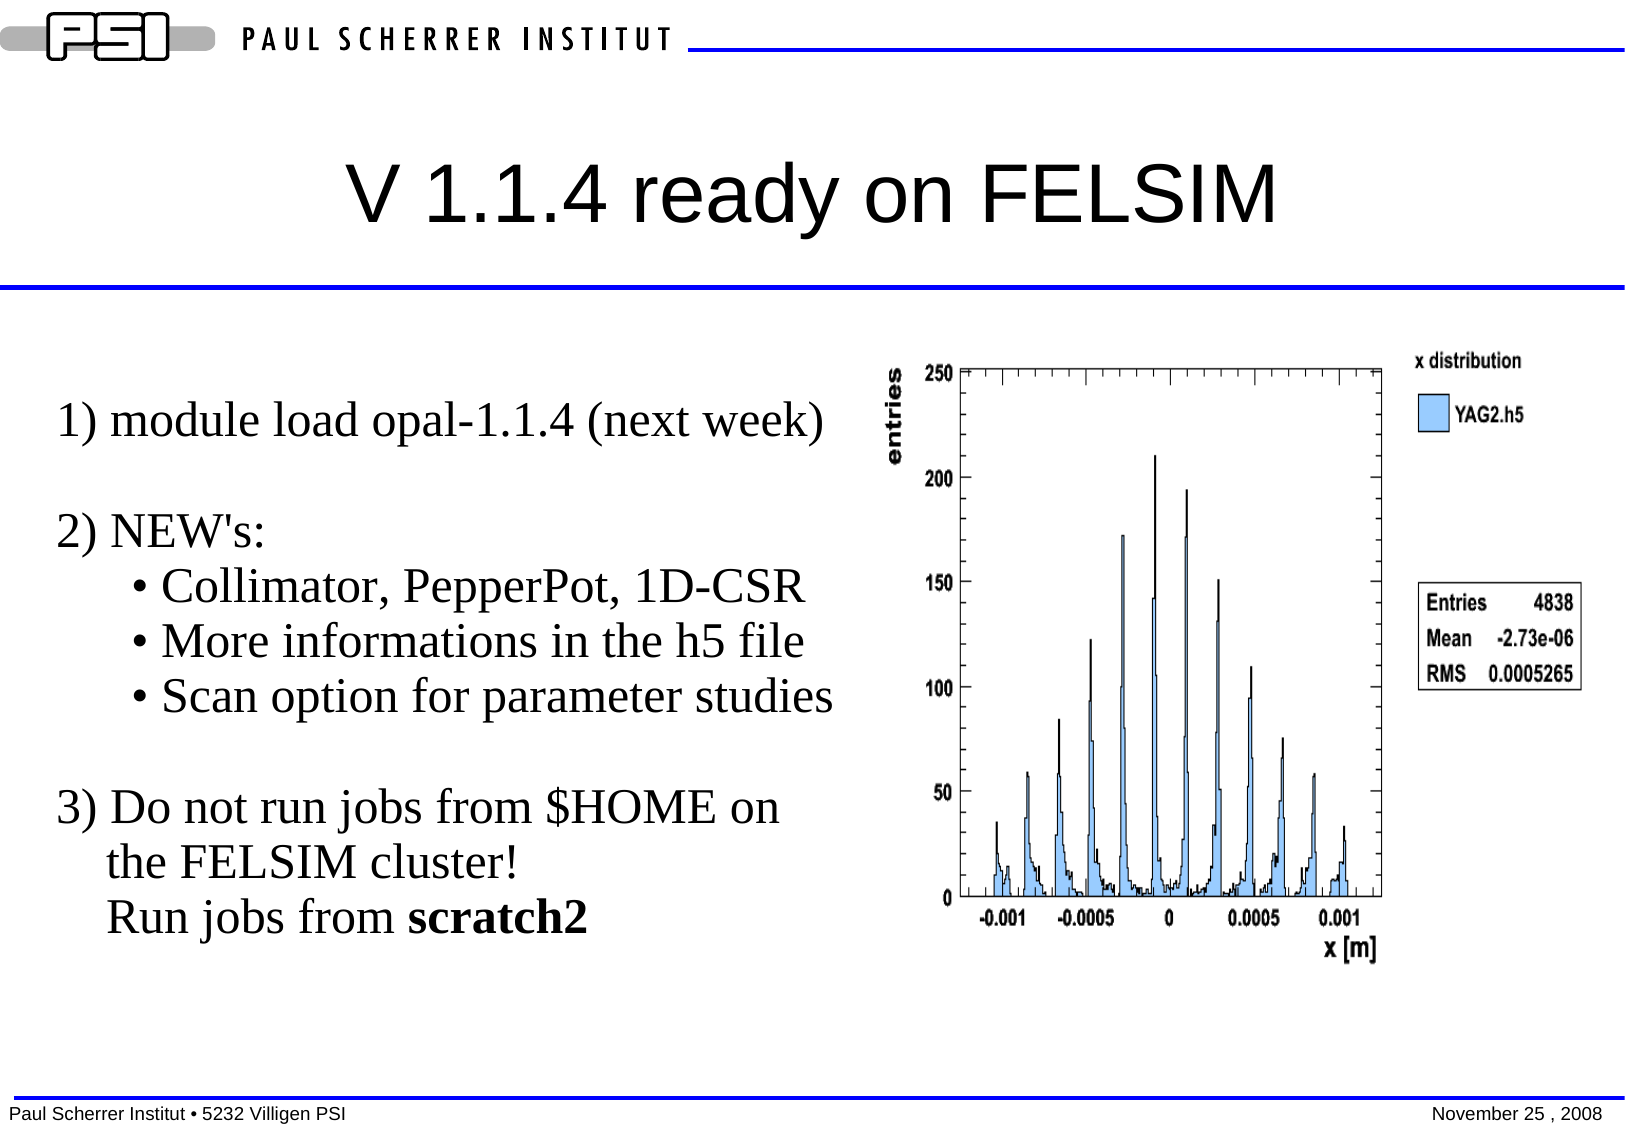

# V 1.1.4 ready on FELSIM
1) module load opal-1.1.4 (next week)
2) NEW's:
 Collimator, PepperPot, 1D-CSR
 More informations in the h5 file
 Scan option for parameter studies
3) Do not run jobs from $HOME on
 the FELSIM cluster!
 Run jobs from scratch2